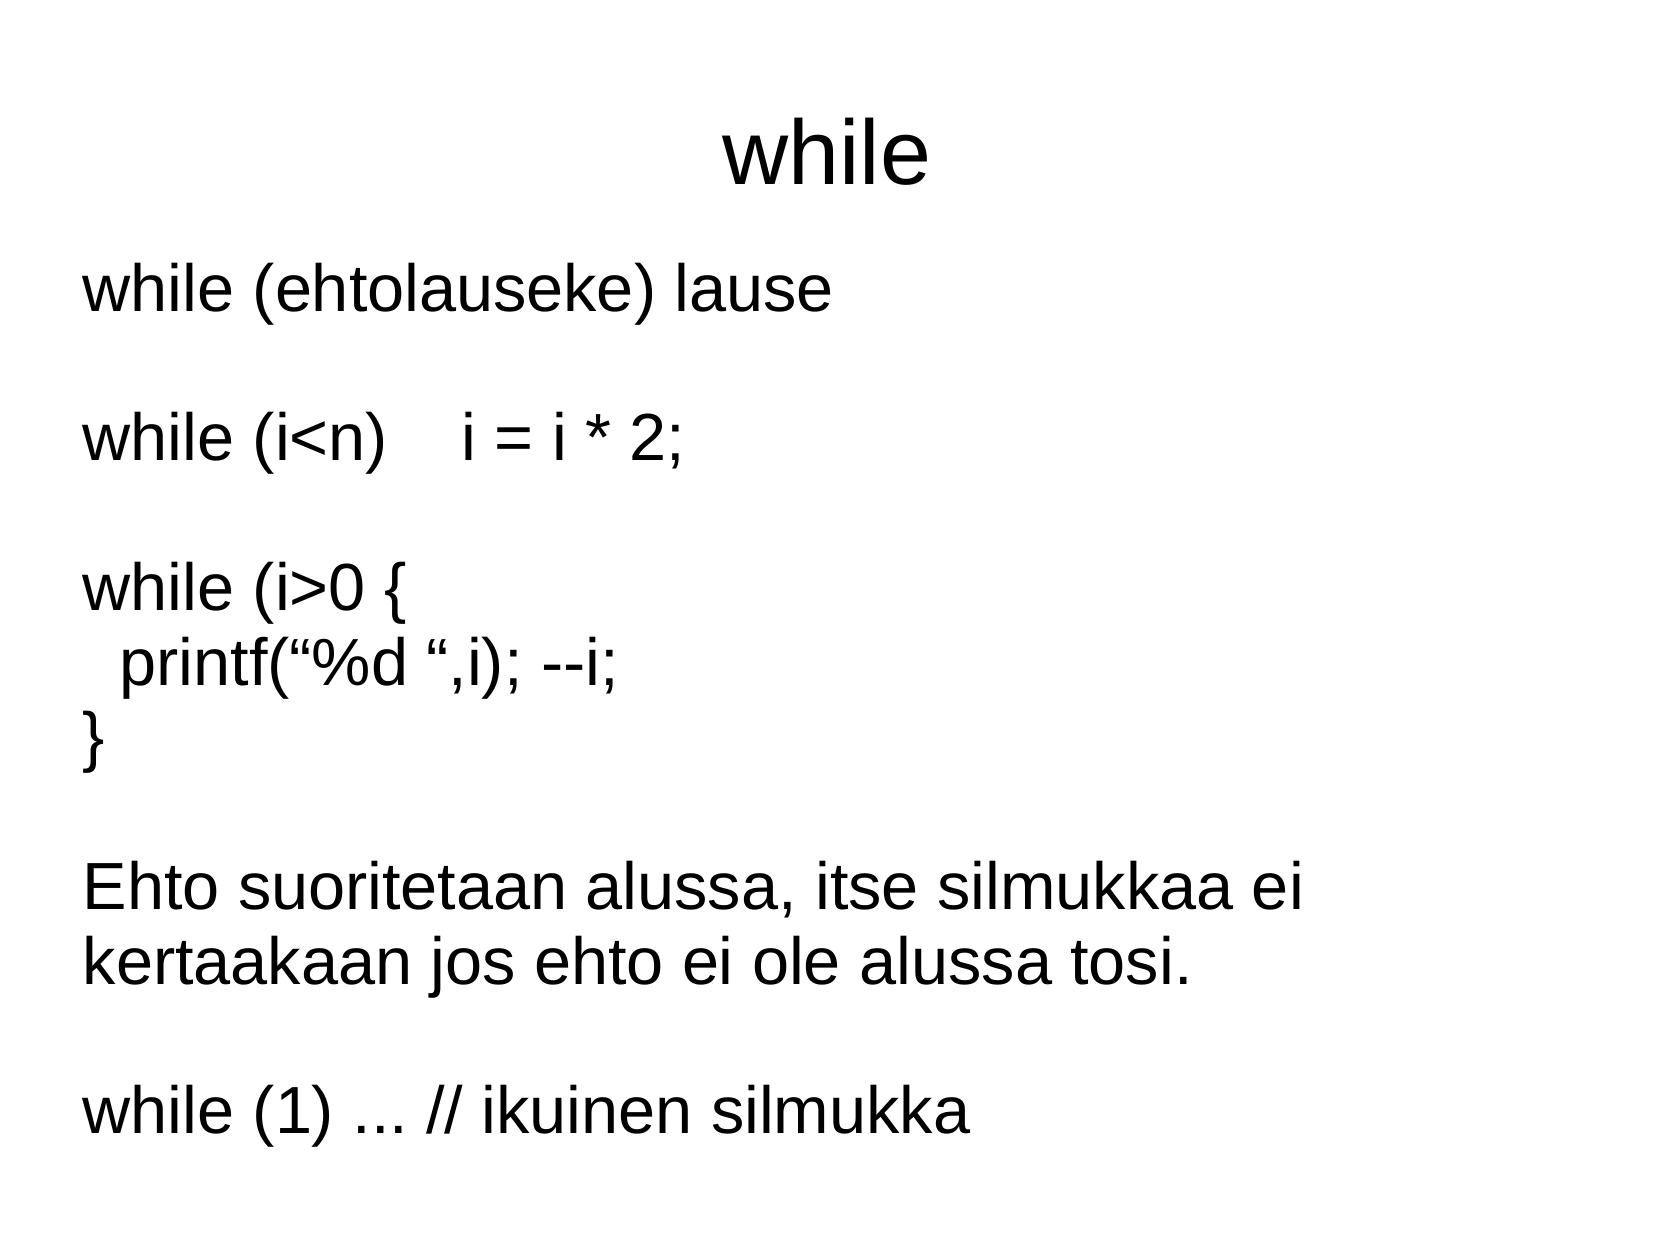

# while
while (ehtolauseke) lause
while (i<n) i = i * 2;
while (i>0 {
 printf(“%d “,i); --i;
}
Ehto suoritetaan alussa, itse silmukkaa ei kertaakaan jos ehto ei ole alussa tosi.
while (1) ... // ikuinen silmukka